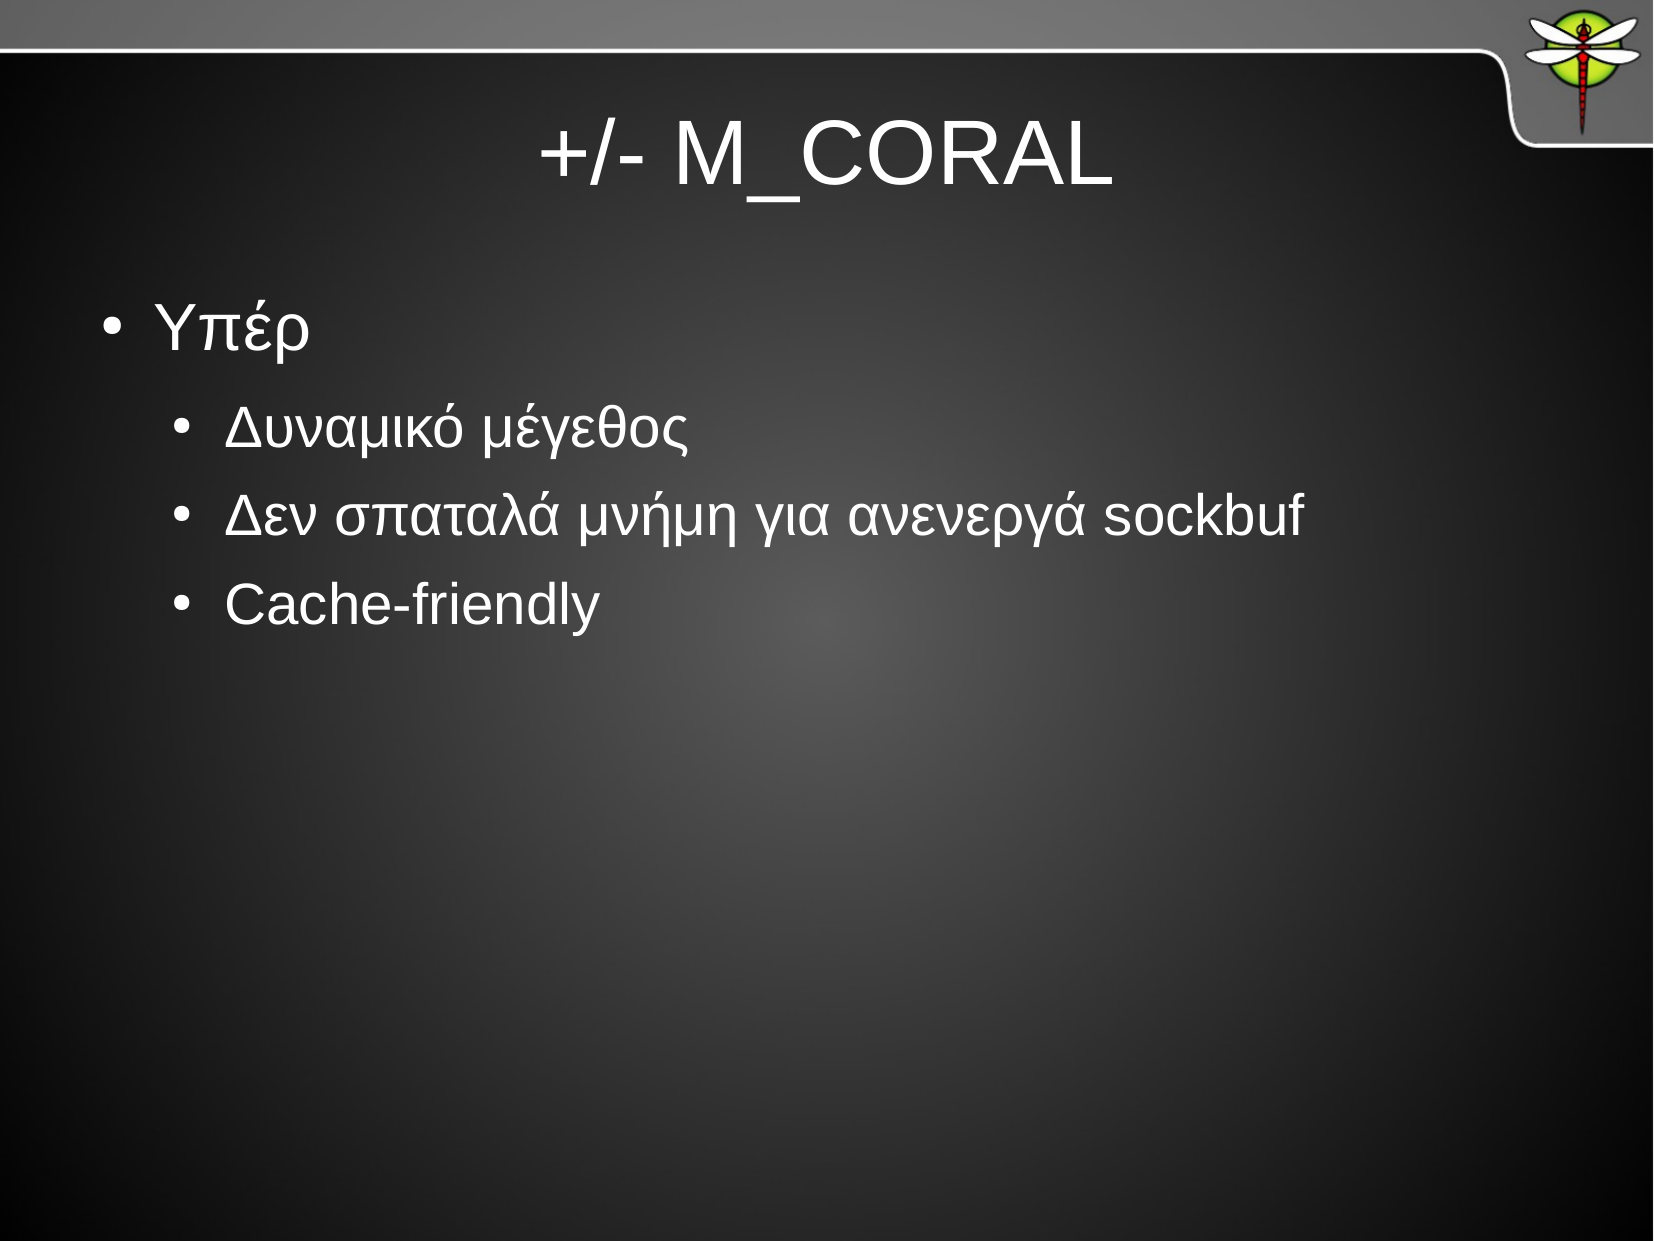

# +/- M_CORAL
Υπέρ
Δυναμικό μέγεθος
Δεν σπαταλά μνήμη για ανενεργά sockbuf
Cache-friendly